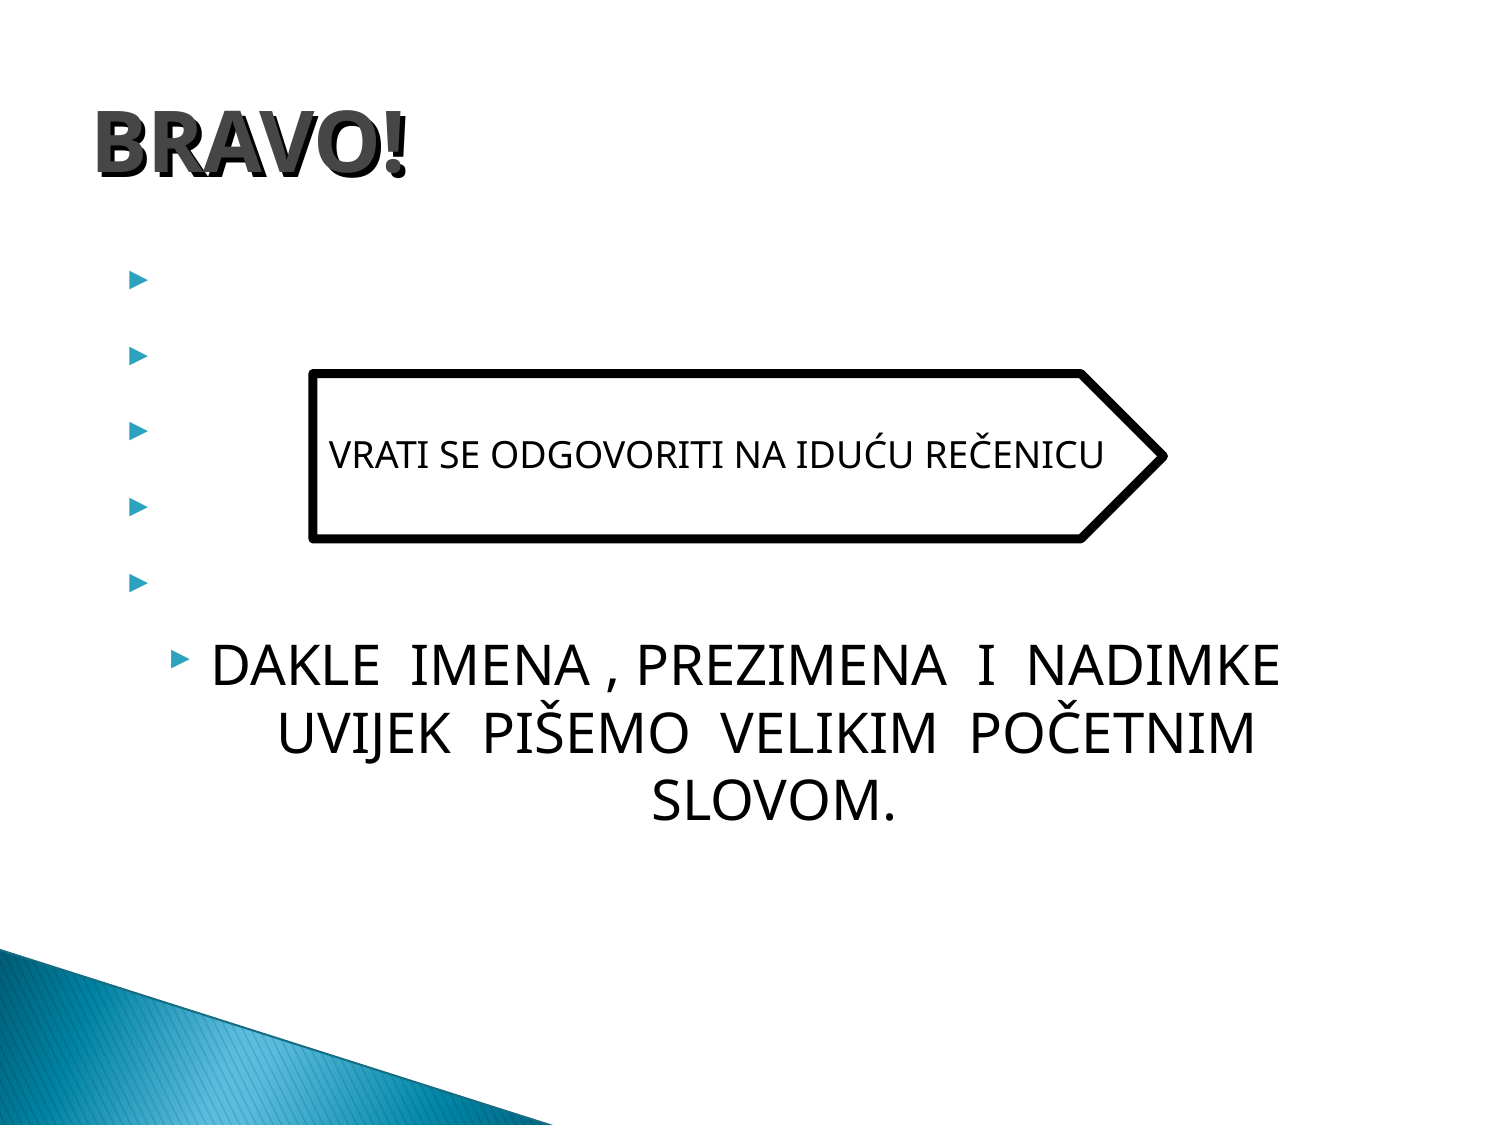

BRAVO!
# DAKLE IMENA , PREZIMENA I NADIMKE UVIJEK PIŠEMO VELIKIM POČETNIM SLOVOM.
VRATI SE ODGOVORITI NA IDUĆU REČENICU